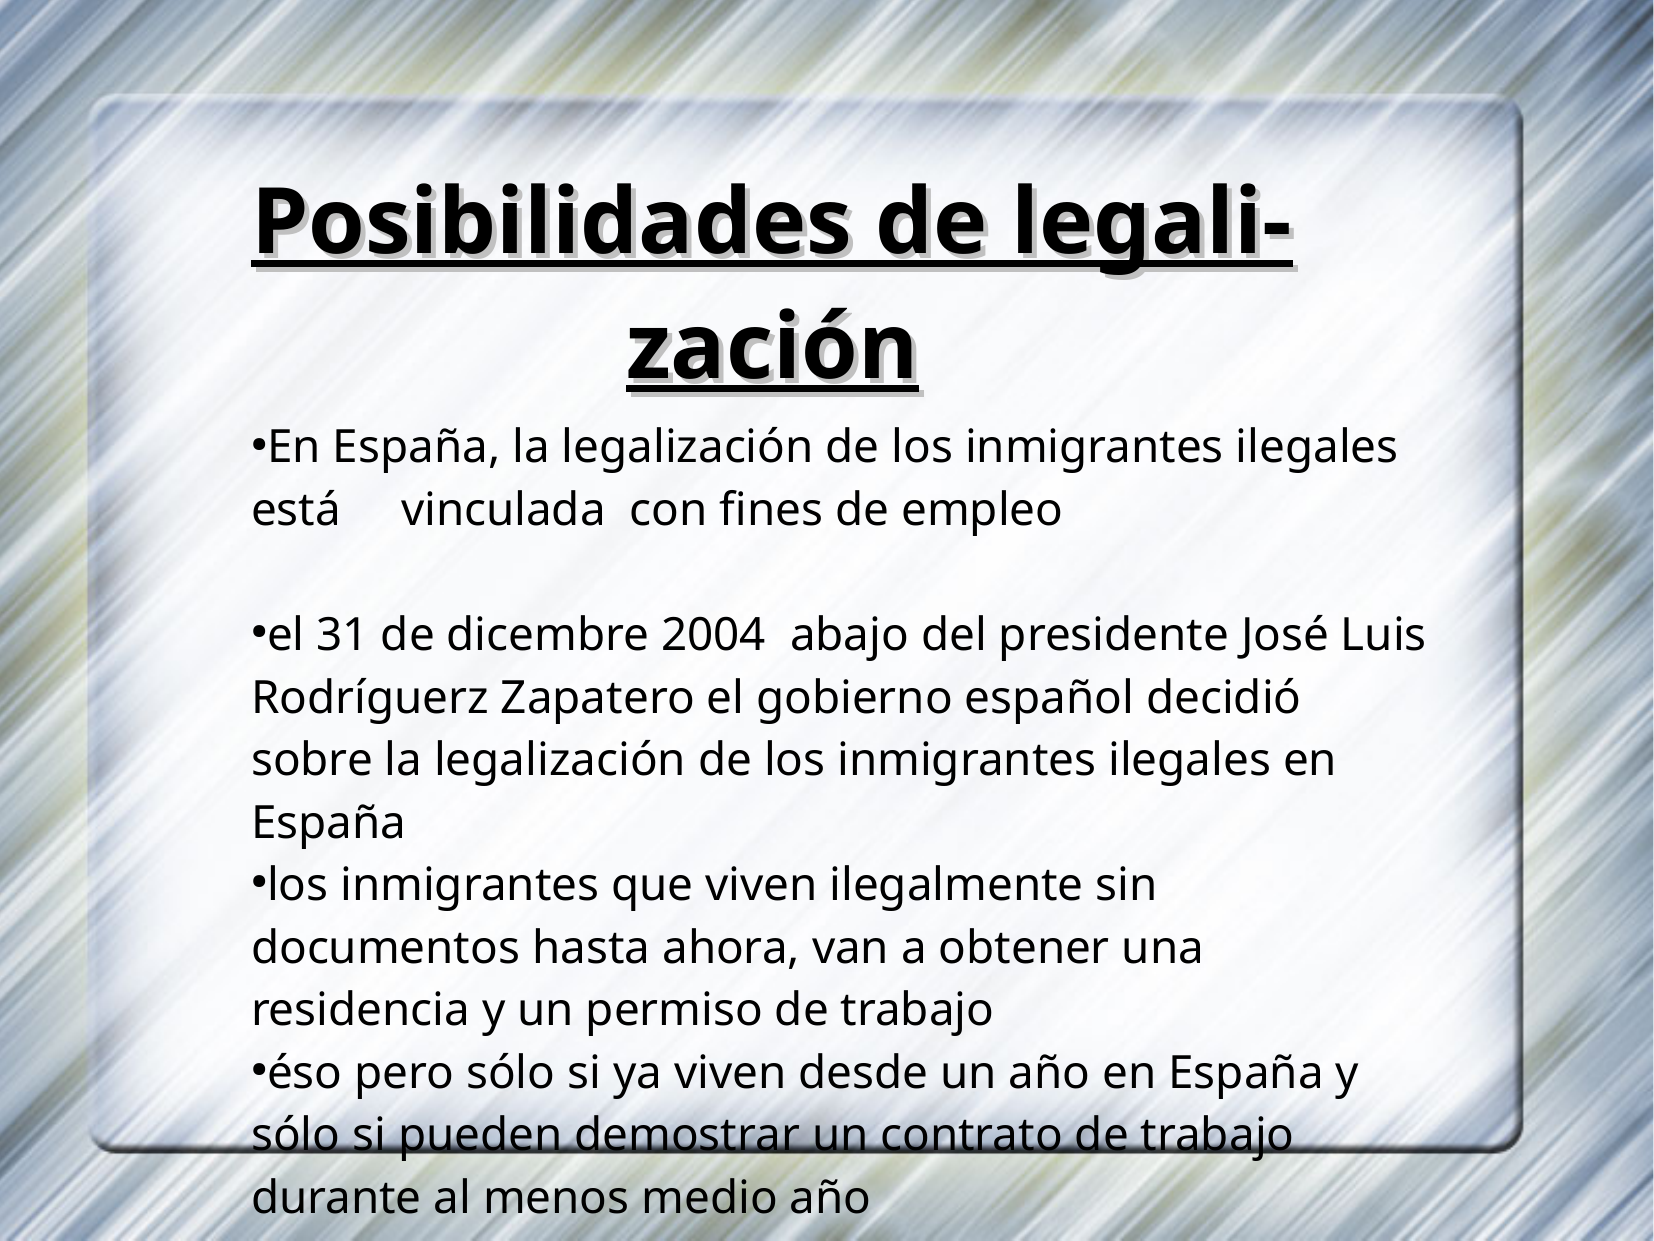

Posibilidades de legali-
					zación
En España, la legalización de los inmigrantes ilegales está 	vinculada con fines de empleo
el 31 de dicembre 2004 abajo del presidente José Luis Rodríguerz Zapatero el gobierno español decidió sobre la legalización de los inmigrantes ilegales en España
los inmigrantes que viven ilegalmente sin documentos hasta ahora, van a obtener una residencia y un permiso de trabajo
éso pero sólo si ya viven desde un año en España y sólo si pueden demostrar un contrato de trabajo durante al menos medio año